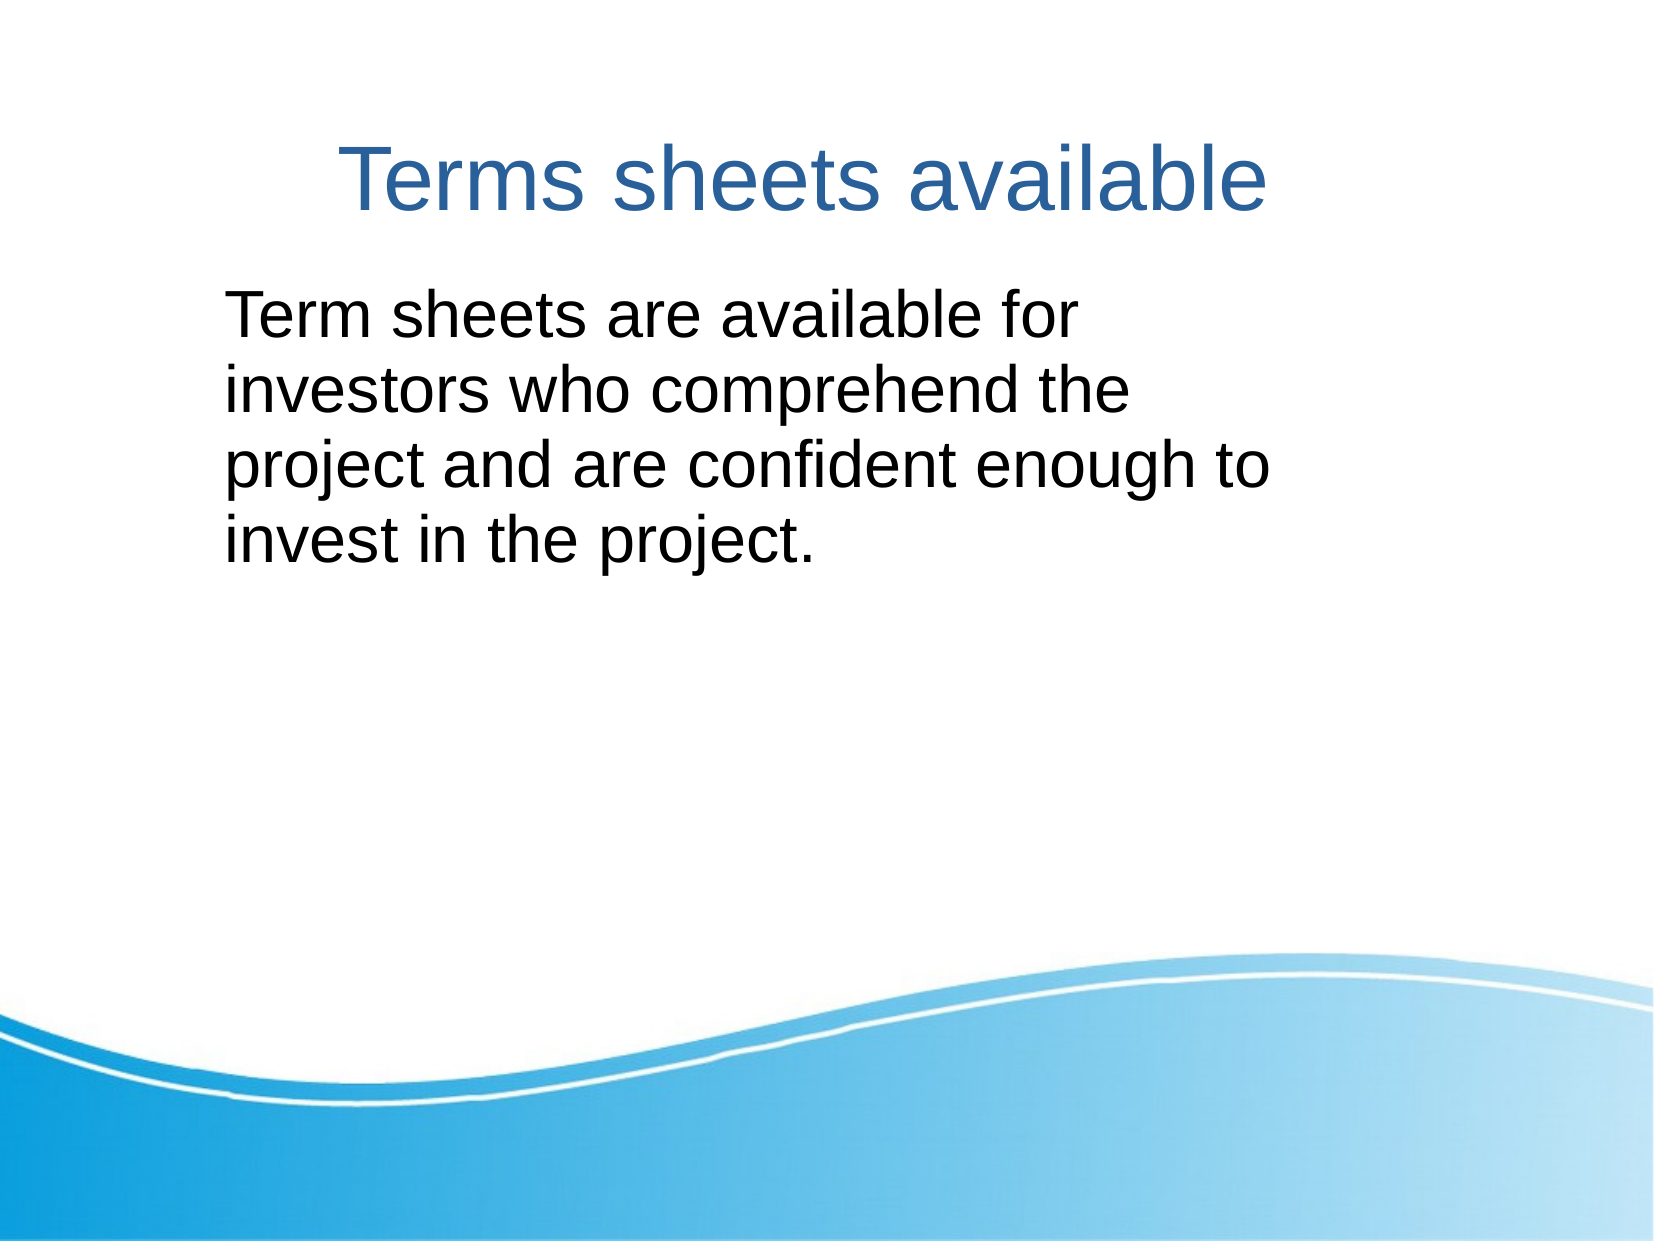

# Terms sheets available
Term sheets are available for investors who comprehend the project and are confident enough to invest in the project.